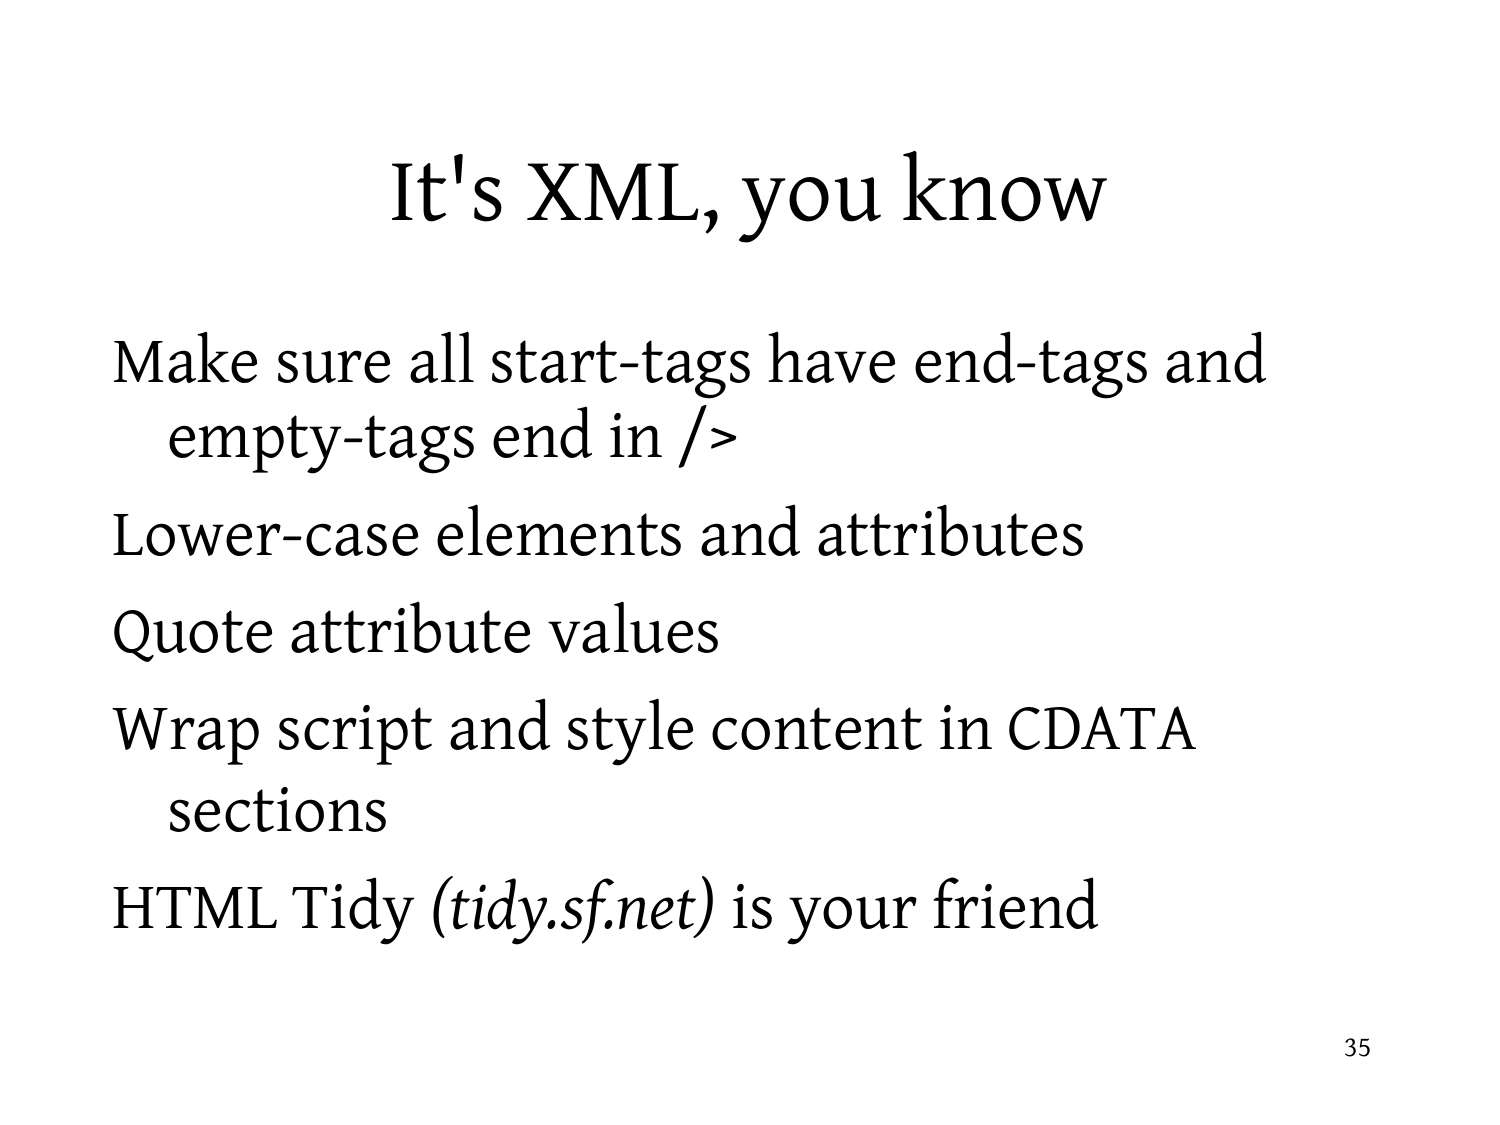

# It's XML, you know
Make sure all start-tags have end-tags and empty-tags end in />
Lower-case elements and attributes
Quote attribute values
Wrap script and style content in CDATA sections
HTML Tidy (tidy.sf.net) is your friend